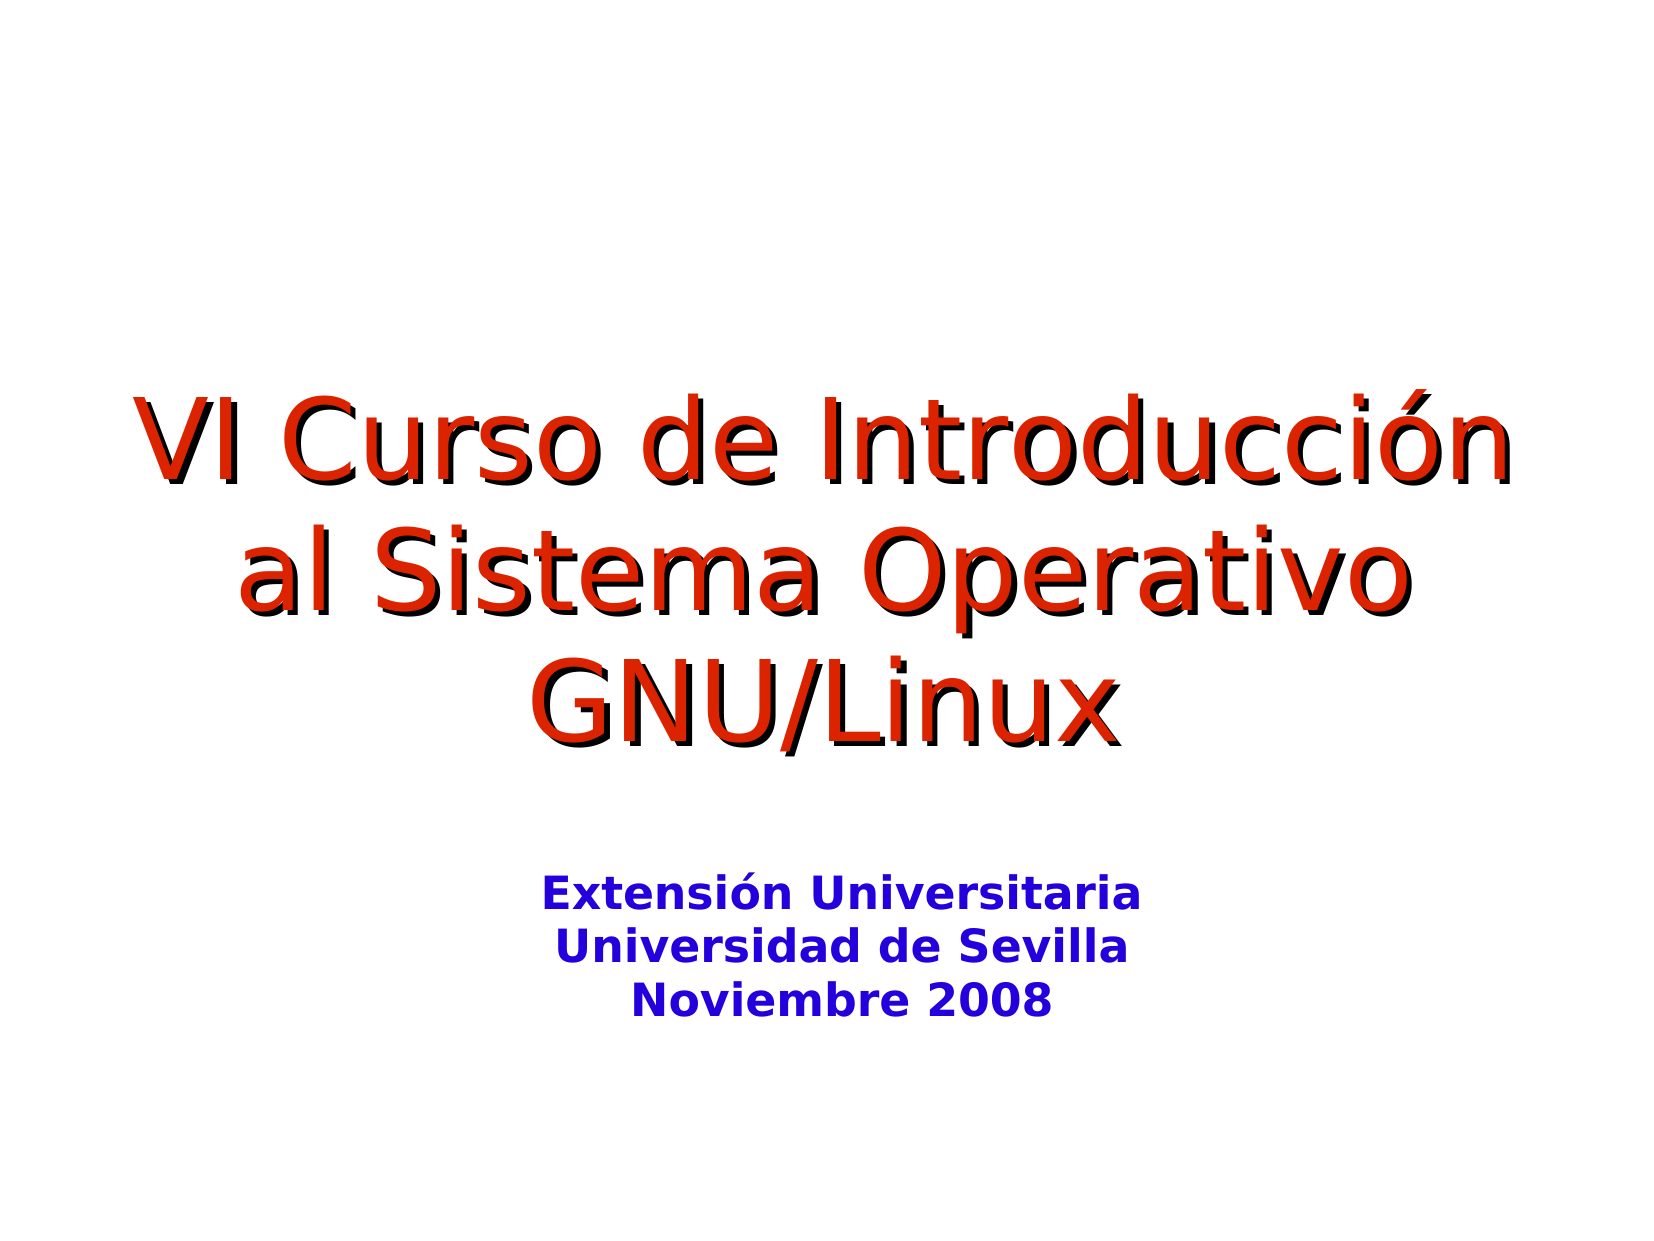

# VI Curso de Introducción al Sistema Operativo GNU/Linux
Extensión Universitaria
Universidad de Sevilla
Noviembre 2008